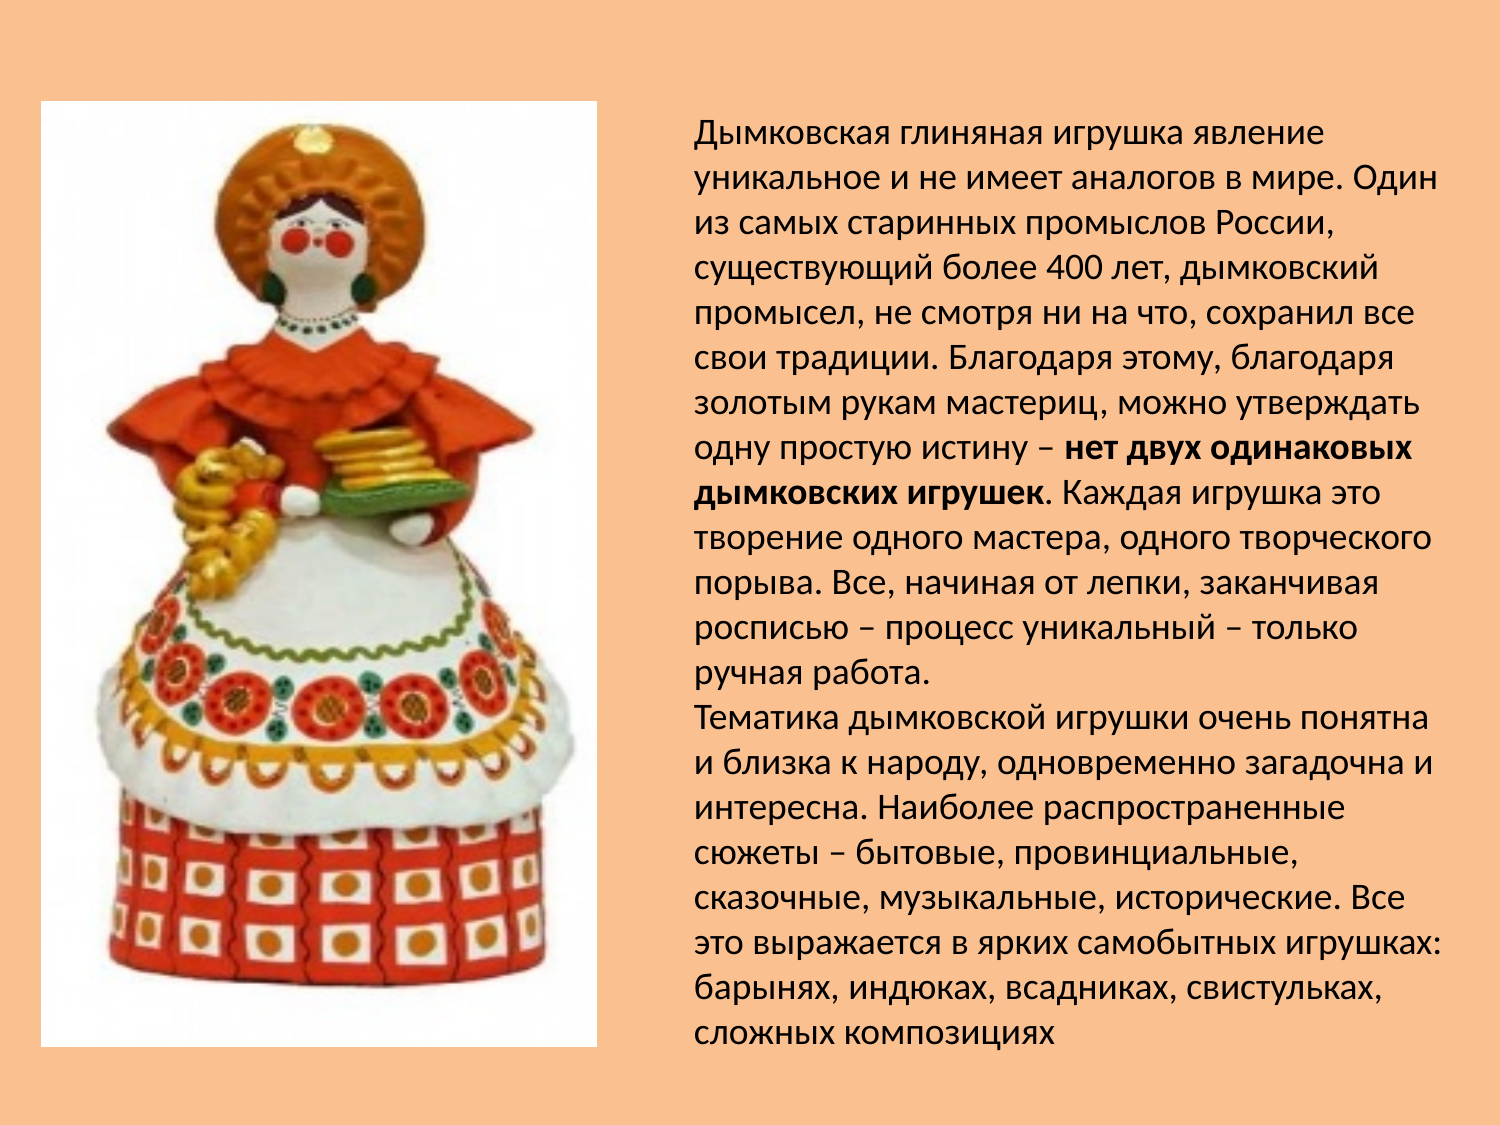

Дымковская глиняная игрушка явление уникальное и не имеет аналогов в мире. Один из самых старинных промыслов России, существующий более 400 лет, дымковский промысел, не смотря ни на что, сохранил все свои традиции. Благодаря этому, благодаря золотым рукам мастериц, можно утверждать одну простую истину – нет двух одинаковых дымковских игрушек. Каждая игрушка это творение одного мастера, одного творческого порыва. Все, начиная от лепки, заканчивая росписью – процесс уникальный – только ручная работа.
Тематика дымковской игрушки очень понятна и близка к народу, одновременно загадочна и интересна. Наиболее распространенные сюжеты – бытовые, провинциальные, сказочные, музыкальные, исторические. Все это выражается в ярких самобытных игрушках: барынях, индюках, всадниках, свистульках, сложных композициях